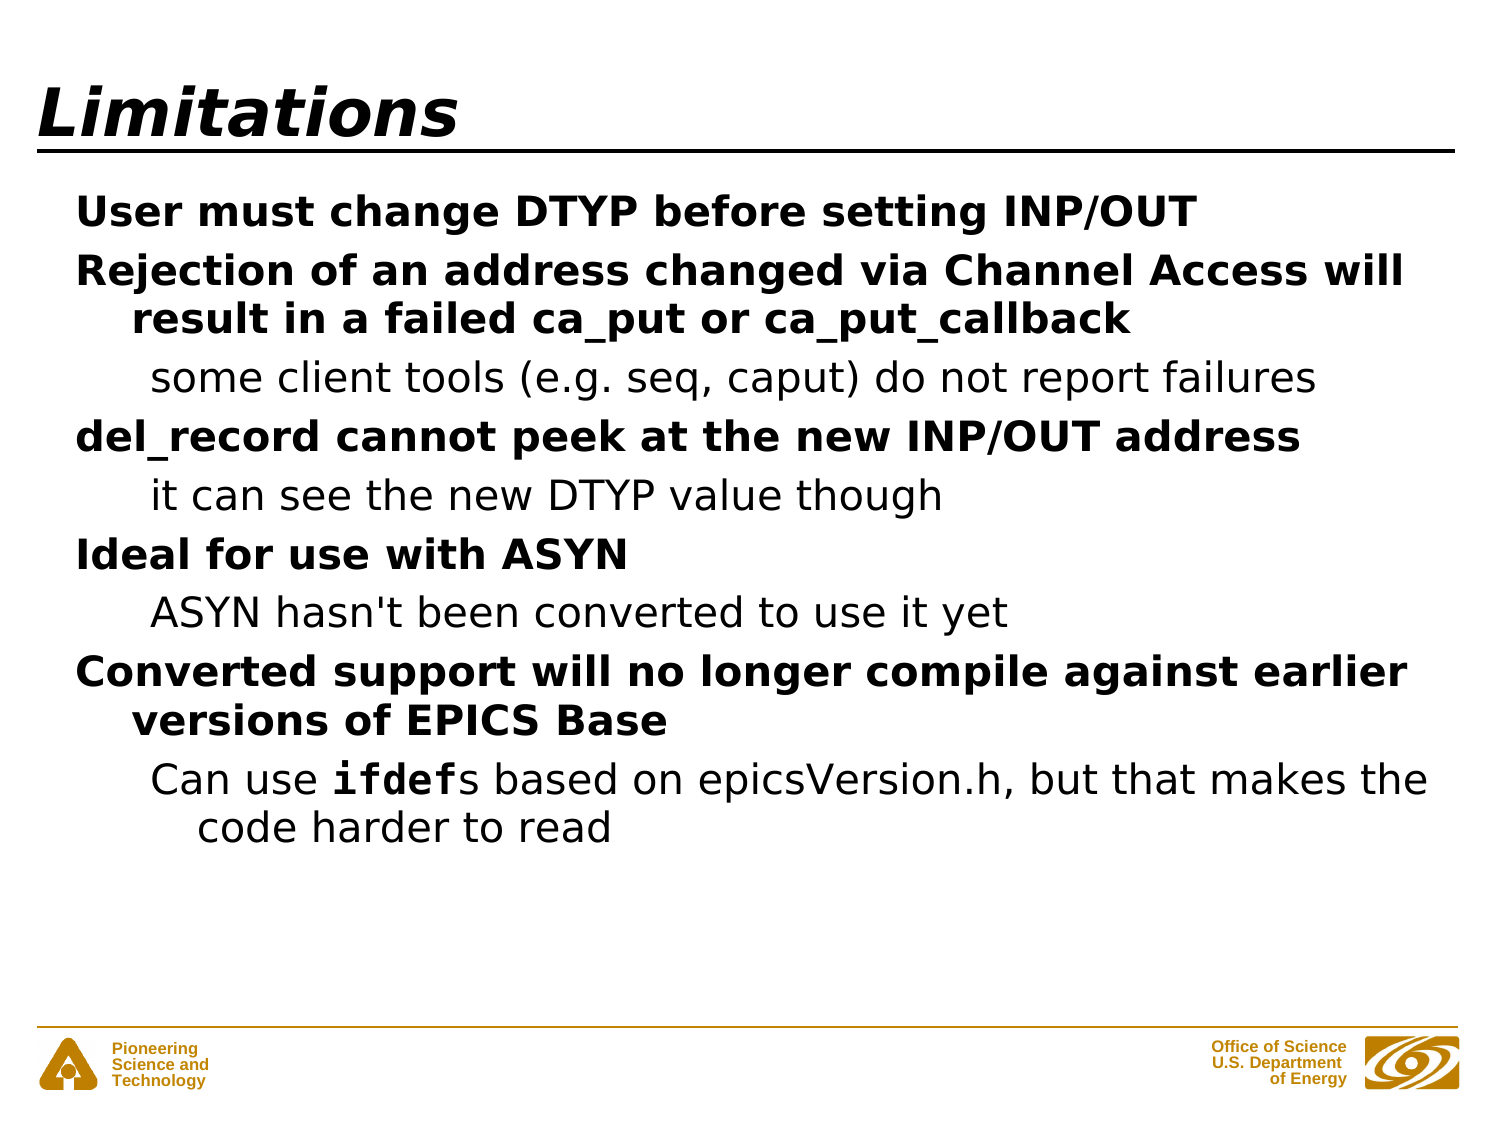

# Limitations
User must change DTYP before setting INP/OUT
Rejection of an address changed via Channel Access will result in a failed ca_put or ca_put_callback
some client tools (e.g. seq, caput) do not report failures
del_record cannot peek at the new INP/OUT address
it can see the new DTYP value though
Ideal for use with ASYN
ASYN hasn't been converted to use it yet
Converted support will no longer compile against earlier versions of EPICS Base
Can use ifdefs based on epicsVersion.h, but that makes the code harder to read